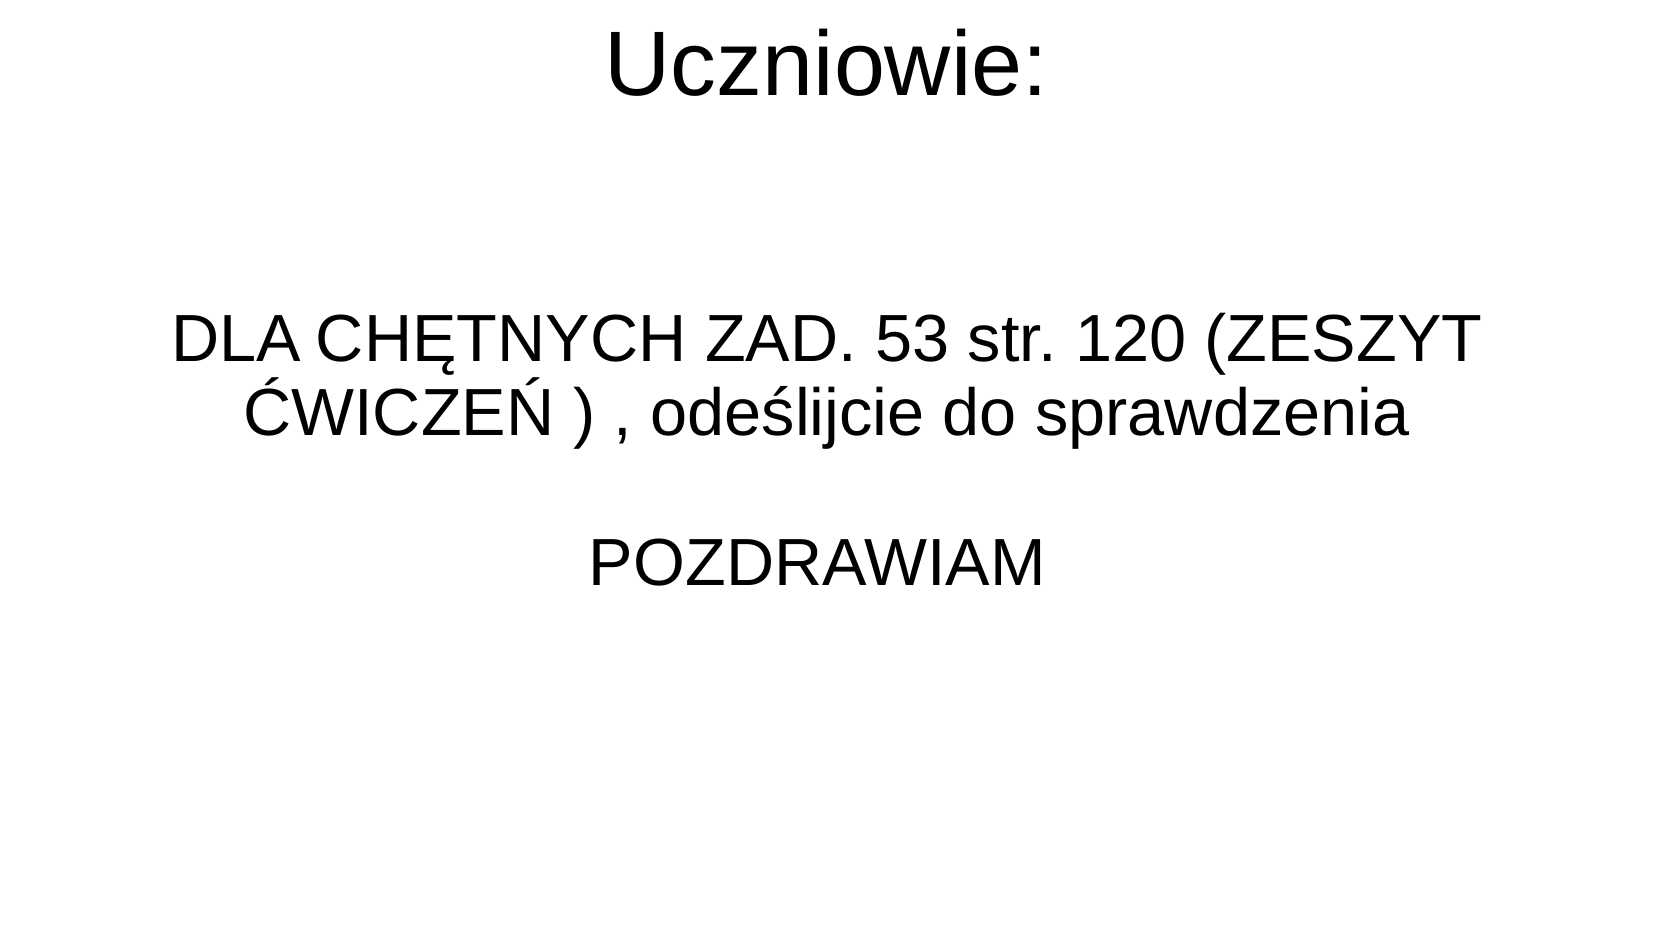

DLA CHĘTNYCH ZAD. 53 str. 120 (ZESZYT ĆWICZEŃ ) , odeślijcie do sprawdzenia
POZDRAWIAM
# Uczniowie: